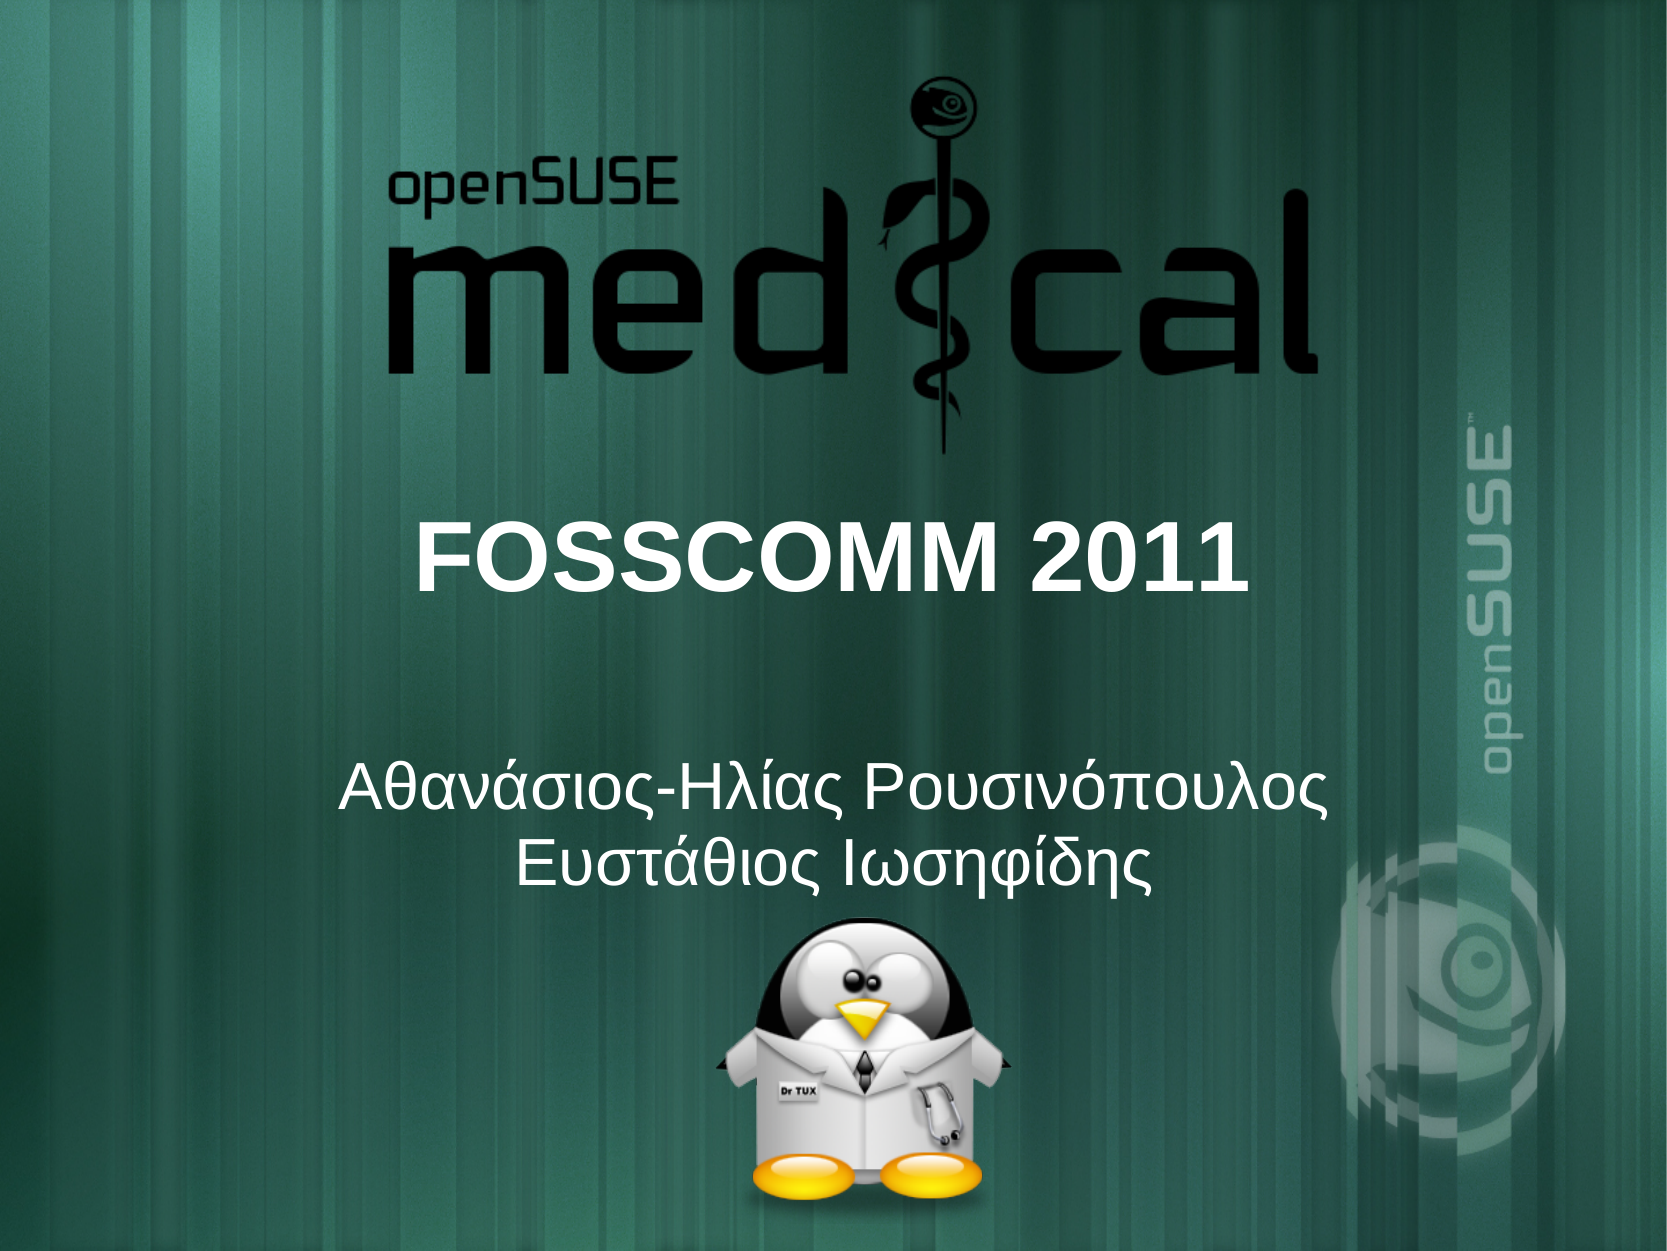

# FOSSCOMM 2011
Αθανάσιος-Ηλίας Ρουσινόπουλος
Ευστάθιος Ιωσηφίδης